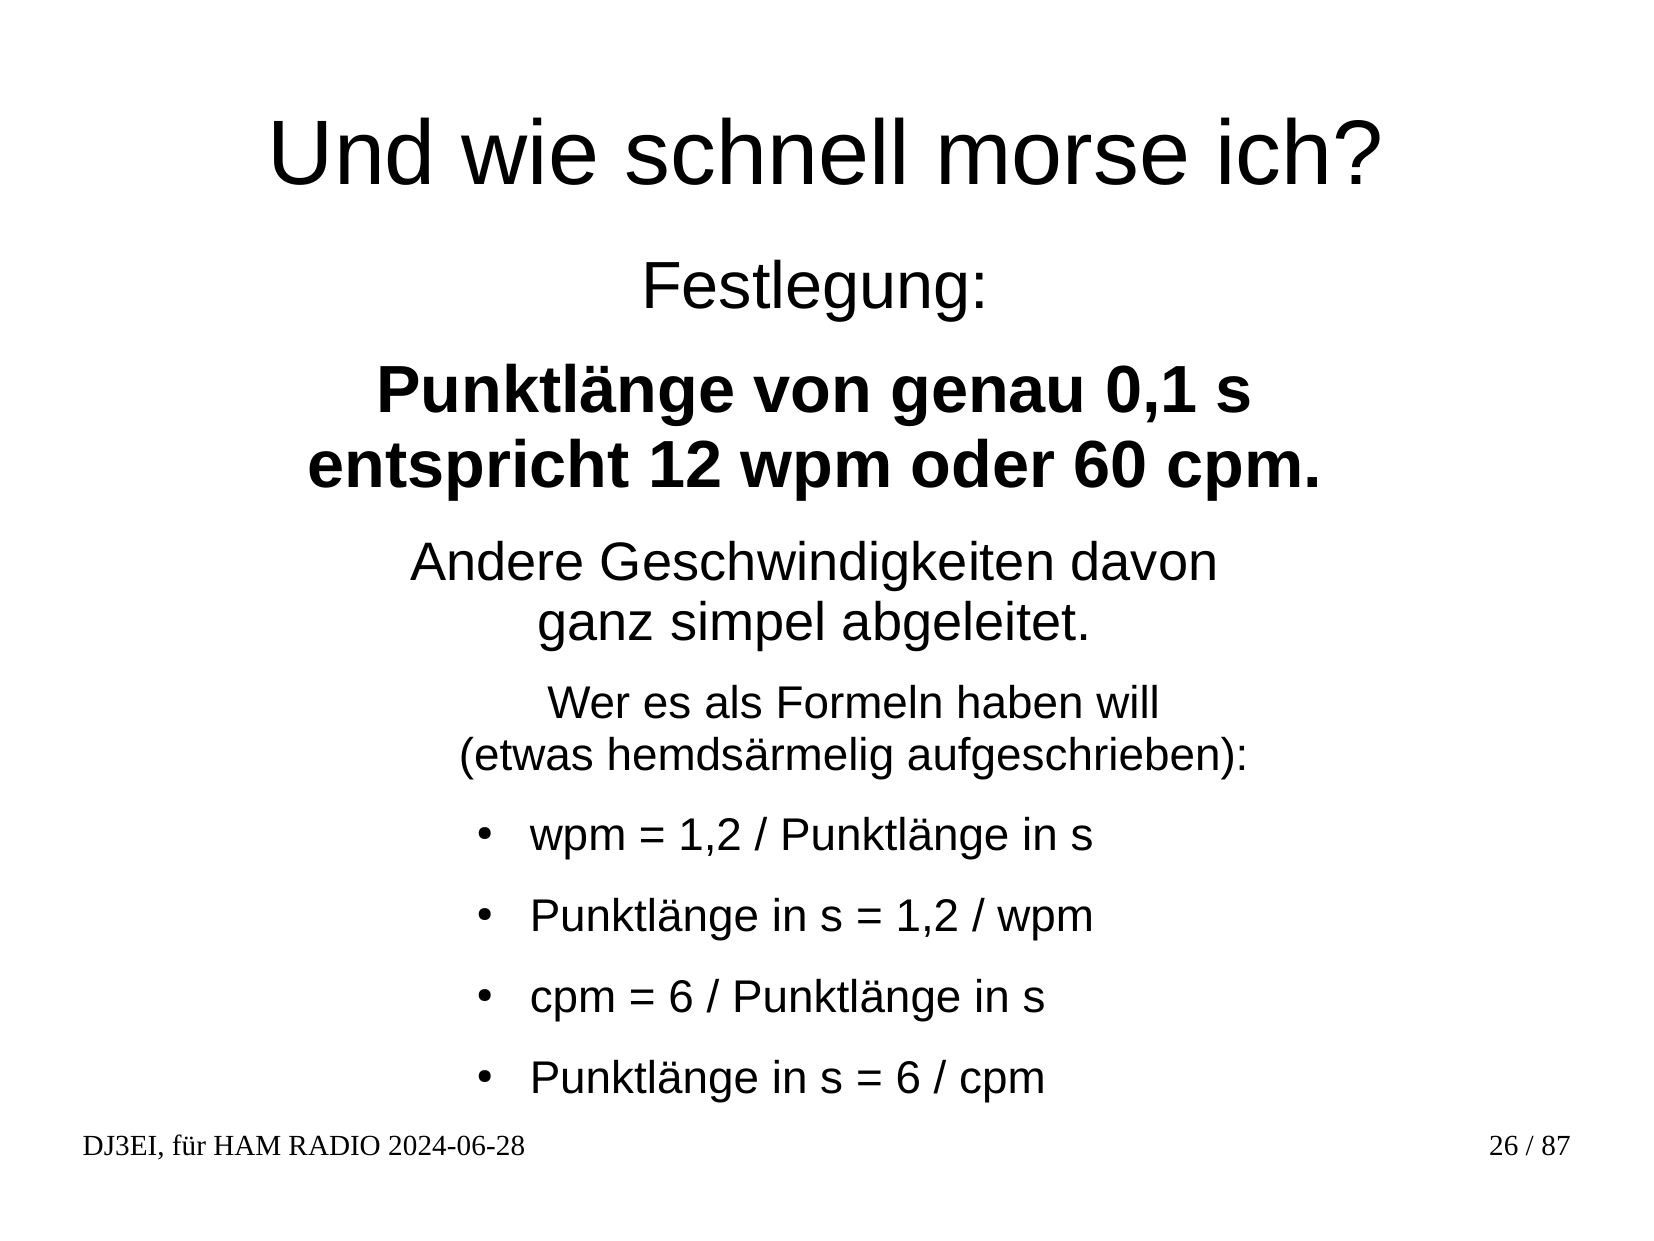

# Und wie schnell morse ich?
Festlegung:
Punktlänge von genau 0,1 s
entspricht 12 wpm oder 60 cpm.
Andere Geschwindigkeiten davon
ganz simpel abgeleitet.
Wer es als Formeln haben will
(etwas hemdsärmelig aufgeschrieben):
wpm = 1,2 / Punktlänge in s
Punktlänge in s = 1,2 / wpm
cpm = 6 / Punktlänge in s
Punktlänge in s = 6 / cpm
26